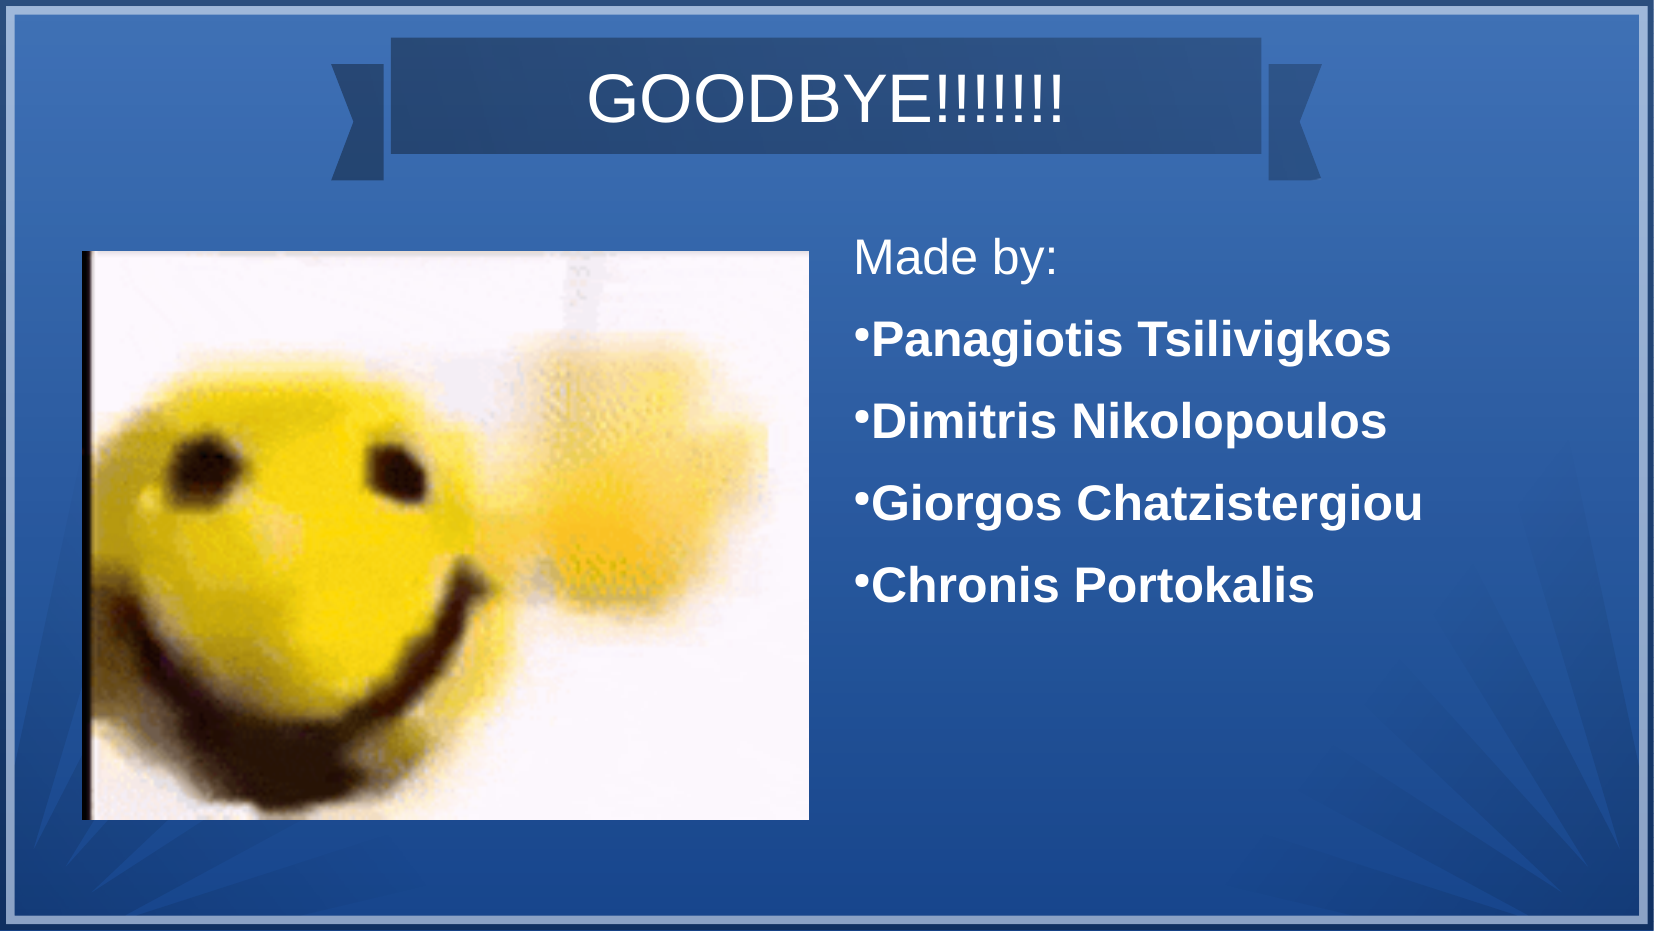

# GOODBYE!!!!!!!
Made by:
Panagiotis Tsilivigkos
Dimitris Nikolopoulos
Giorgos Chatzistergiou
Chronis Portokalis